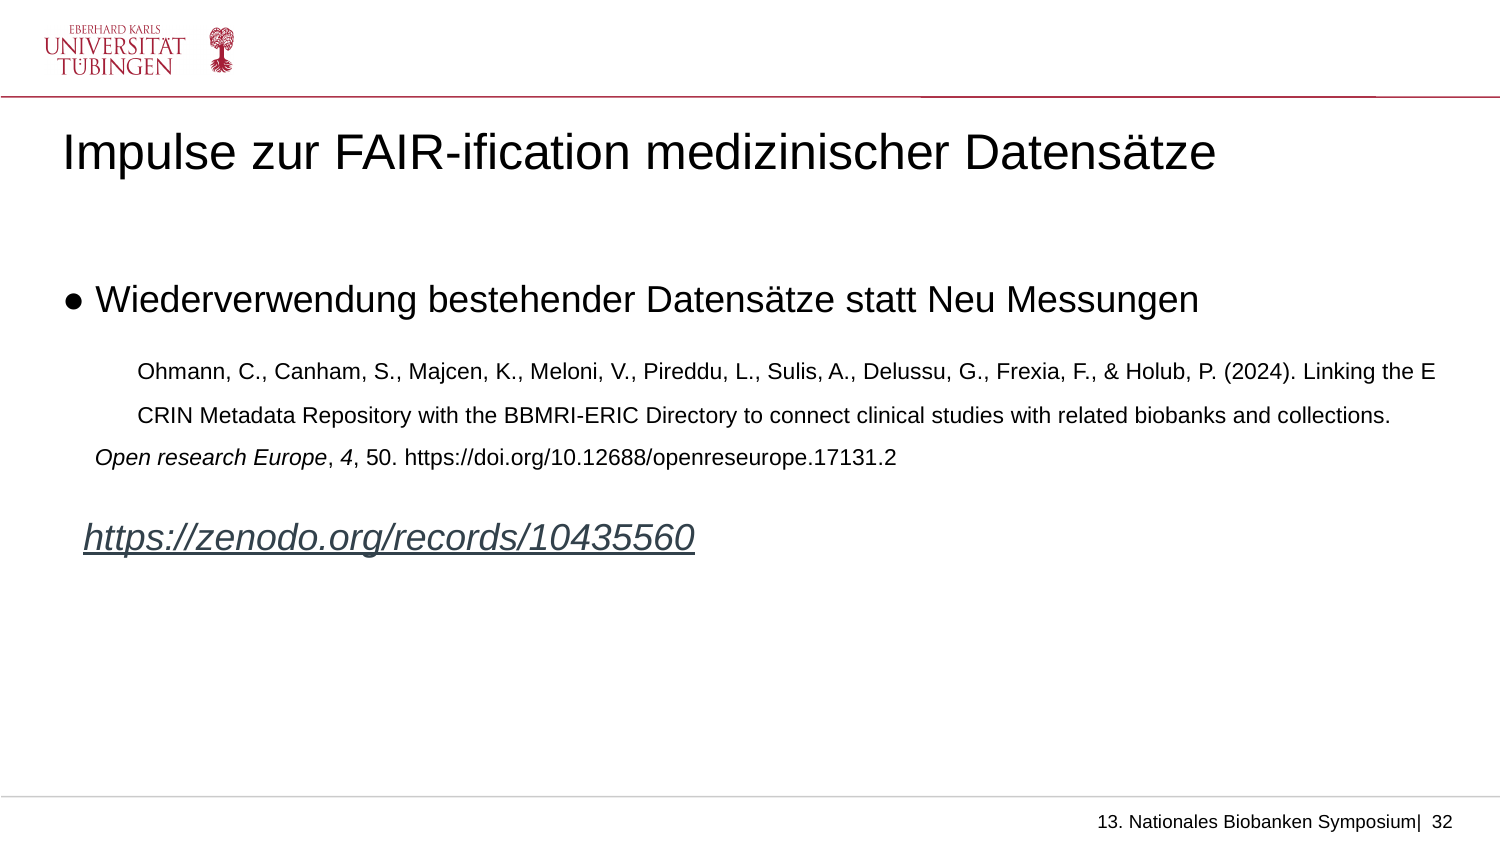

# Impulse zur FAIR-ification medizinischer Datensätze
● Wiederverwendung bestehender Datensätze statt Neu Messungen
	Ohmann, C., Canham, S., Majcen, K., Meloni, V., Pireddu, L., Sulis, A., Delussu, G., Frexia, F., & Holub, P. (2024). Linking the E	CRIN Metadata Repository with the BBMRI-ERIC Directory to connect clinical studies with related biobanks and collections. Open research Europe, 4, 50. https://doi.org/10.12688/openreseurope.17131.2
 https://zenodo.org/records/10435560